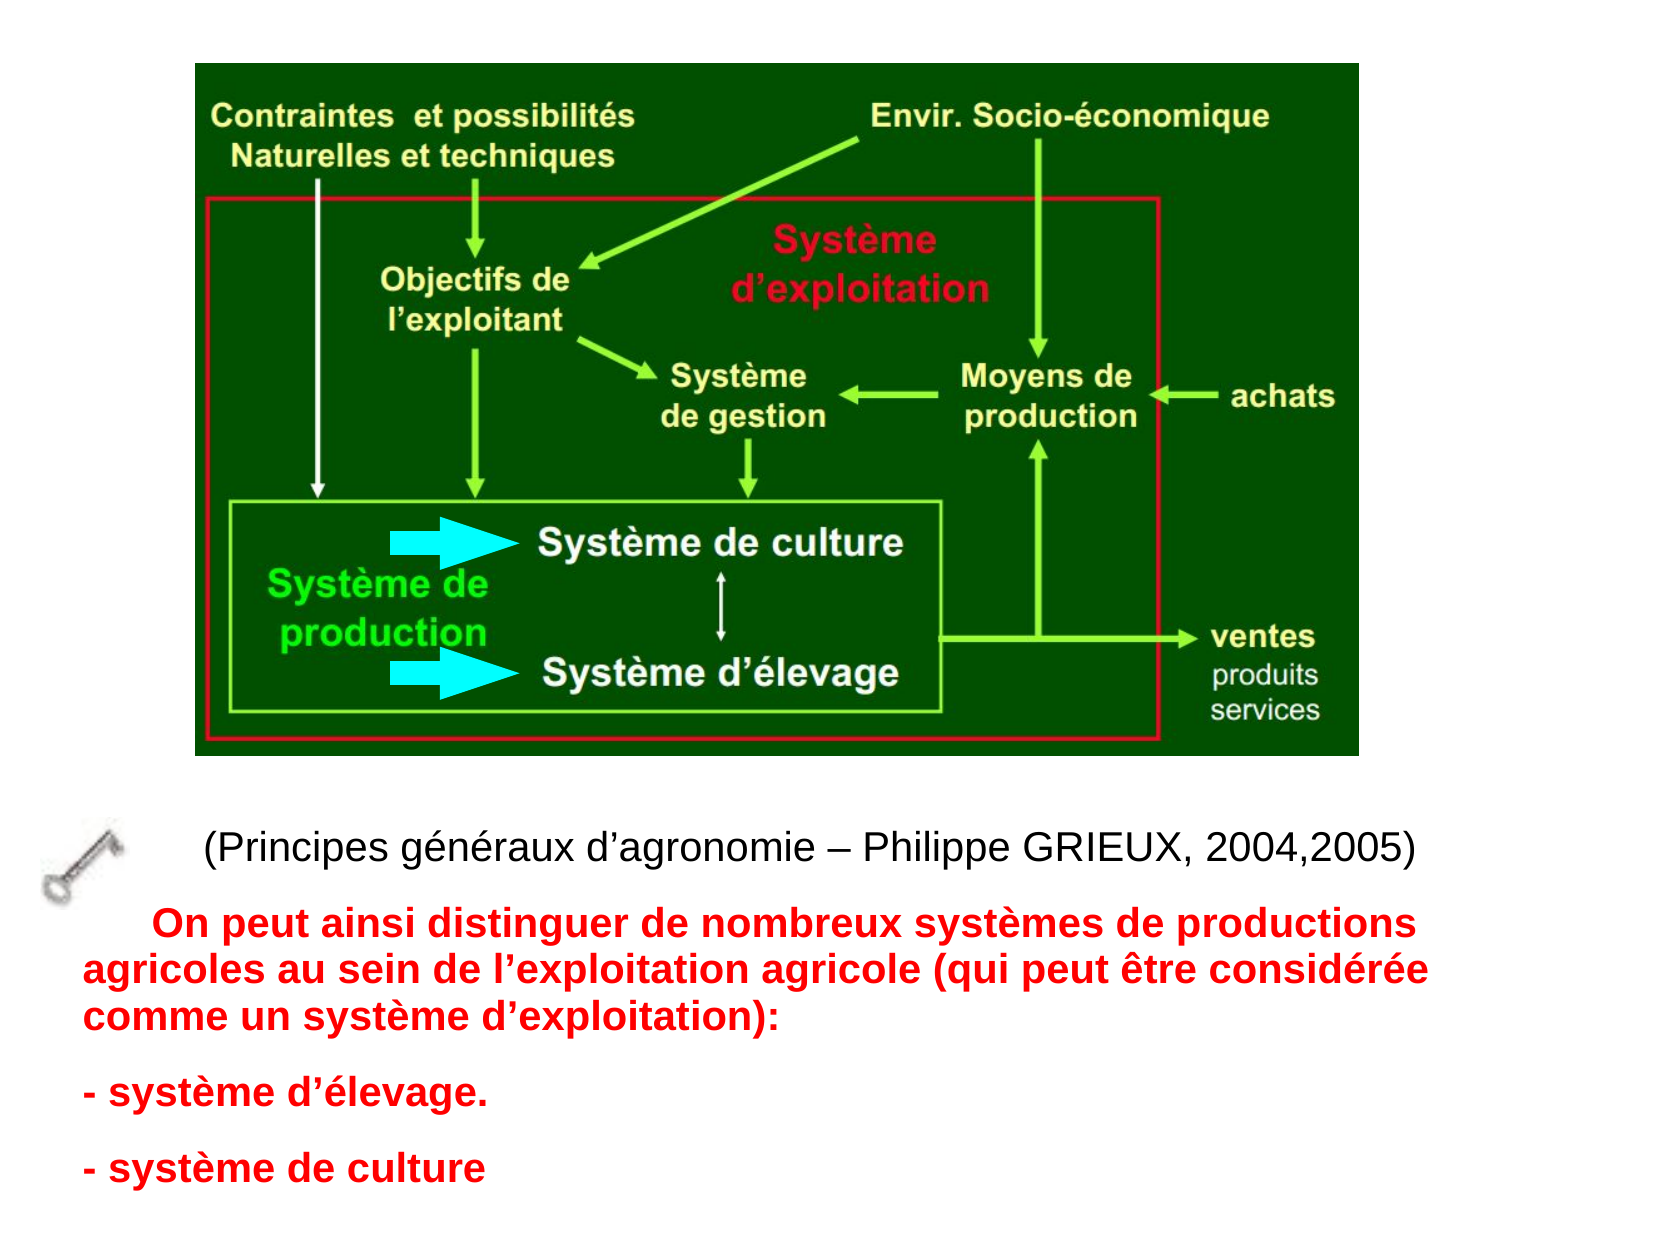

# (Principes généraux d’agronomie – Philippe GRIEUX, 2004,2005)
 On peut ainsi distinguer de nombreux systèmes de productions agricoles au sein de l’exploitation agricole (qui peut être considérée comme un système d’exploitation):
- système d’élevage.
- système de culture